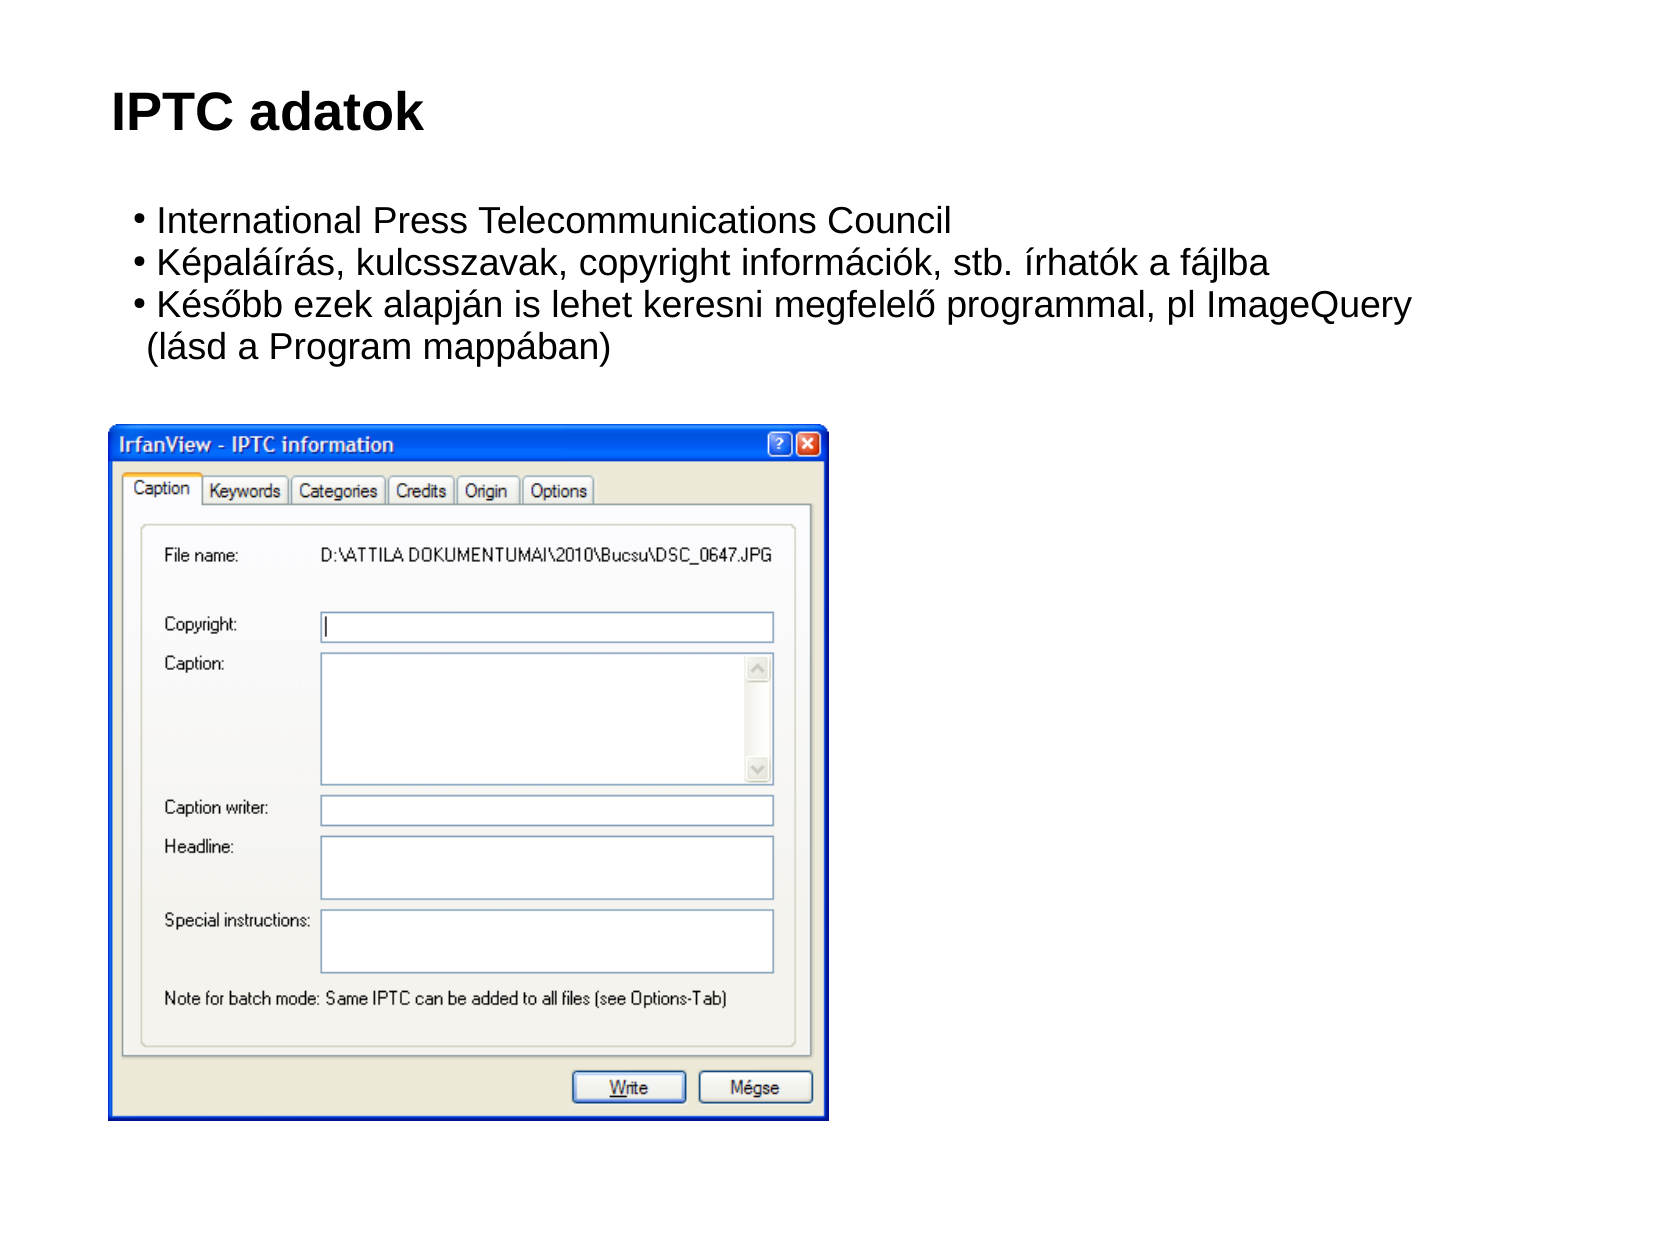

IPTC adatok
 International Press Telecommunications Council
 Képaláírás, kulcsszavak, copyright információk, stb. írhatók a fájlba
 Később ezek alapján is lehet keresni megfelelő programmal, pl ImageQuery
(lásd a Program mappában)